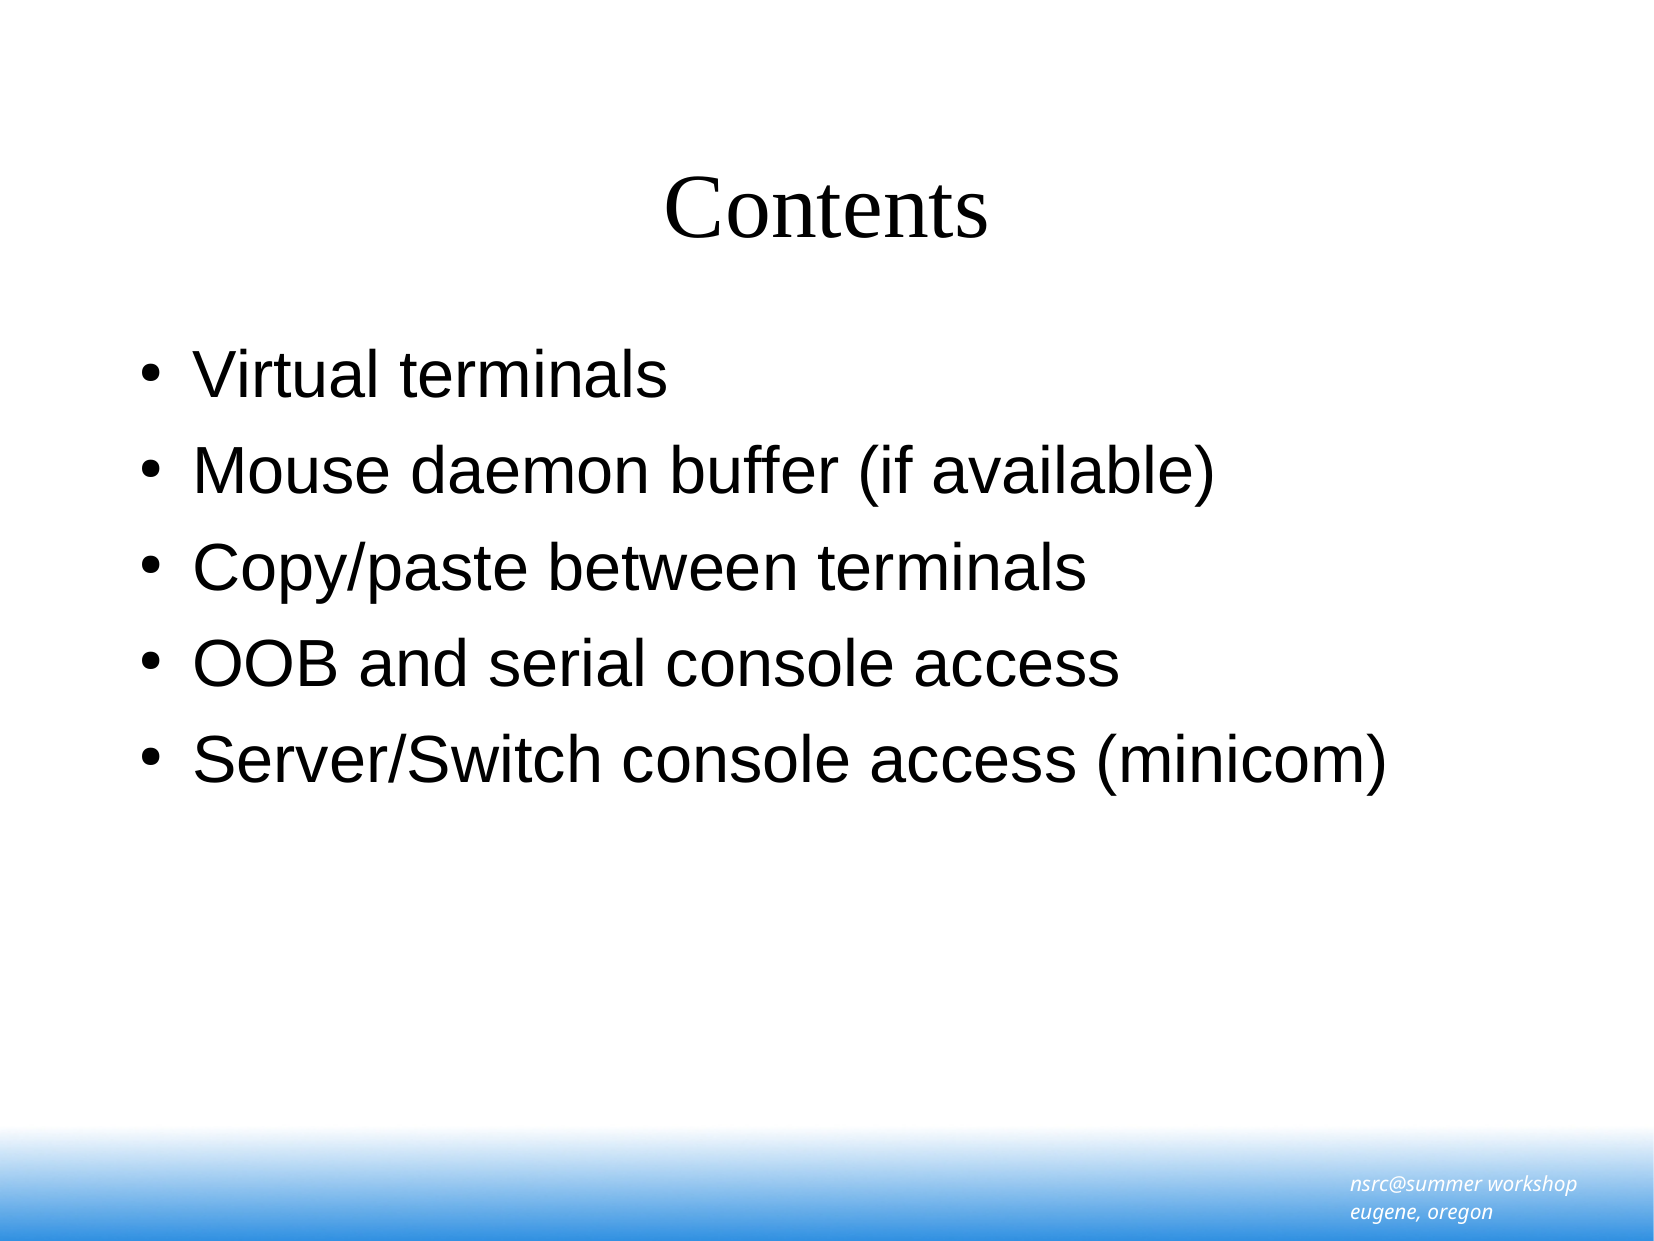

# Contents
Virtual terminals
Mouse daemon buffer (if available)
Copy/paste between terminals
OOB and serial console access
Server/Switch console access (minicom)